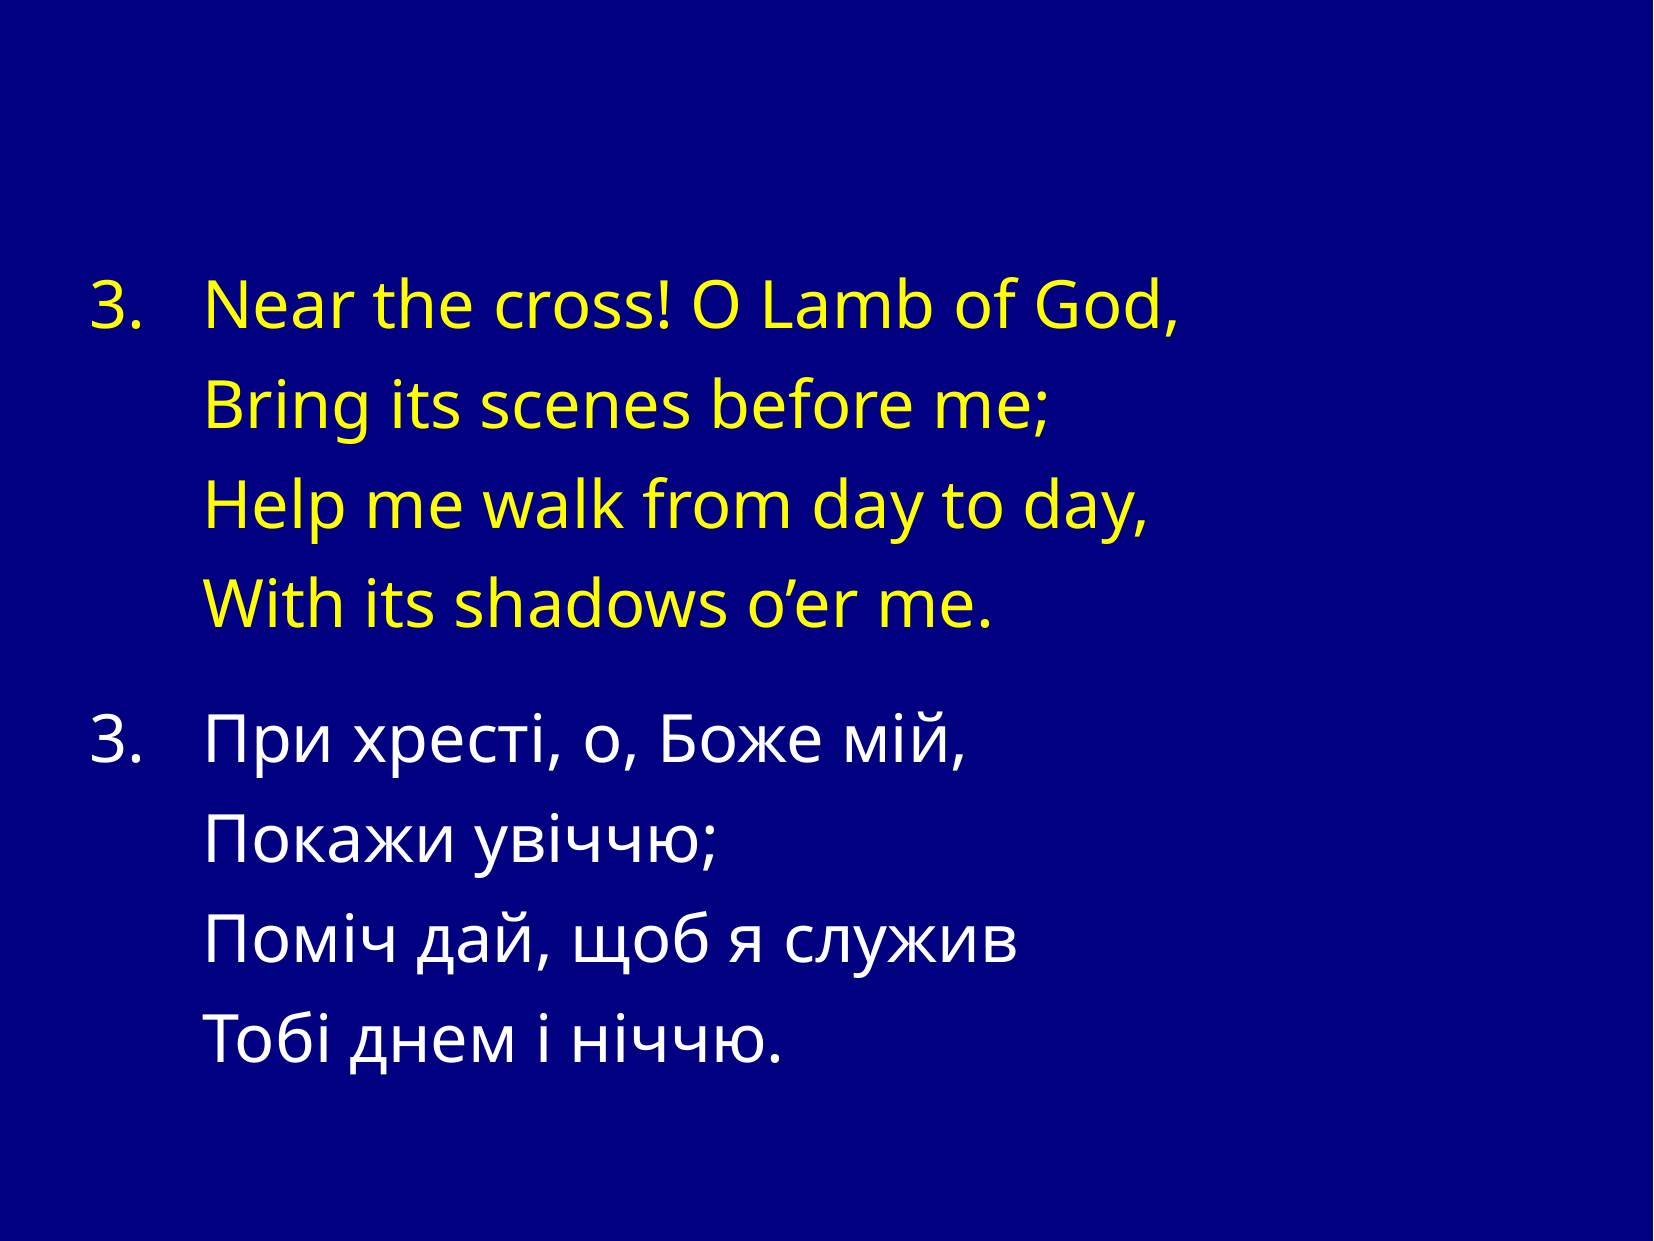

3.	Near the cross! O Lamb of God,
	Bring its scenes before me;
	Help me walk from day to day,
	With its shadows o’er me.
3.	При хресті, о, Боже мій,
	Покажи увіччю;
	Поміч дай, щоб я служив
	Тобі днем і ніччю.